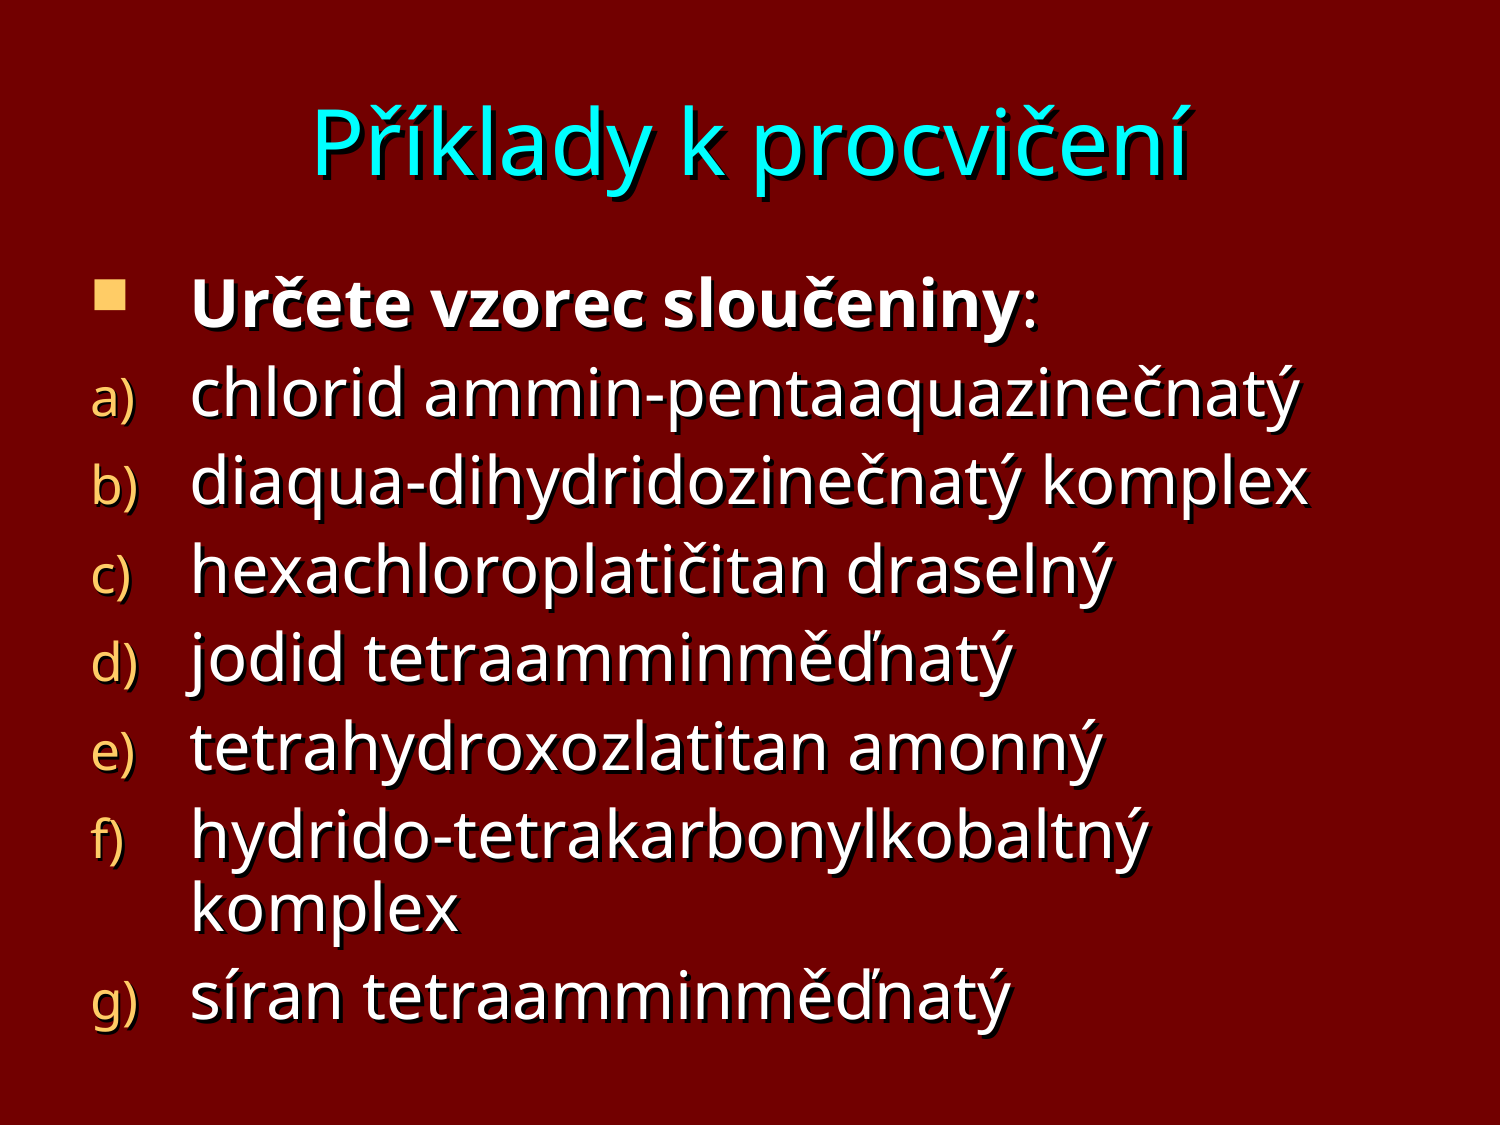

# Příklady k procvičení
Určete vzorec sloučeniny:
chlorid ammin-pentaaquazinečnatý
diaqua-dihydridozinečnatý komplex
hexachloroplatičitan draselný
jodid tetraamminměďnatý
tetrahydroxozlatitan amonný
hydrido-tetrakarbonylkobaltný komplex
síran tetraamminměďnatý